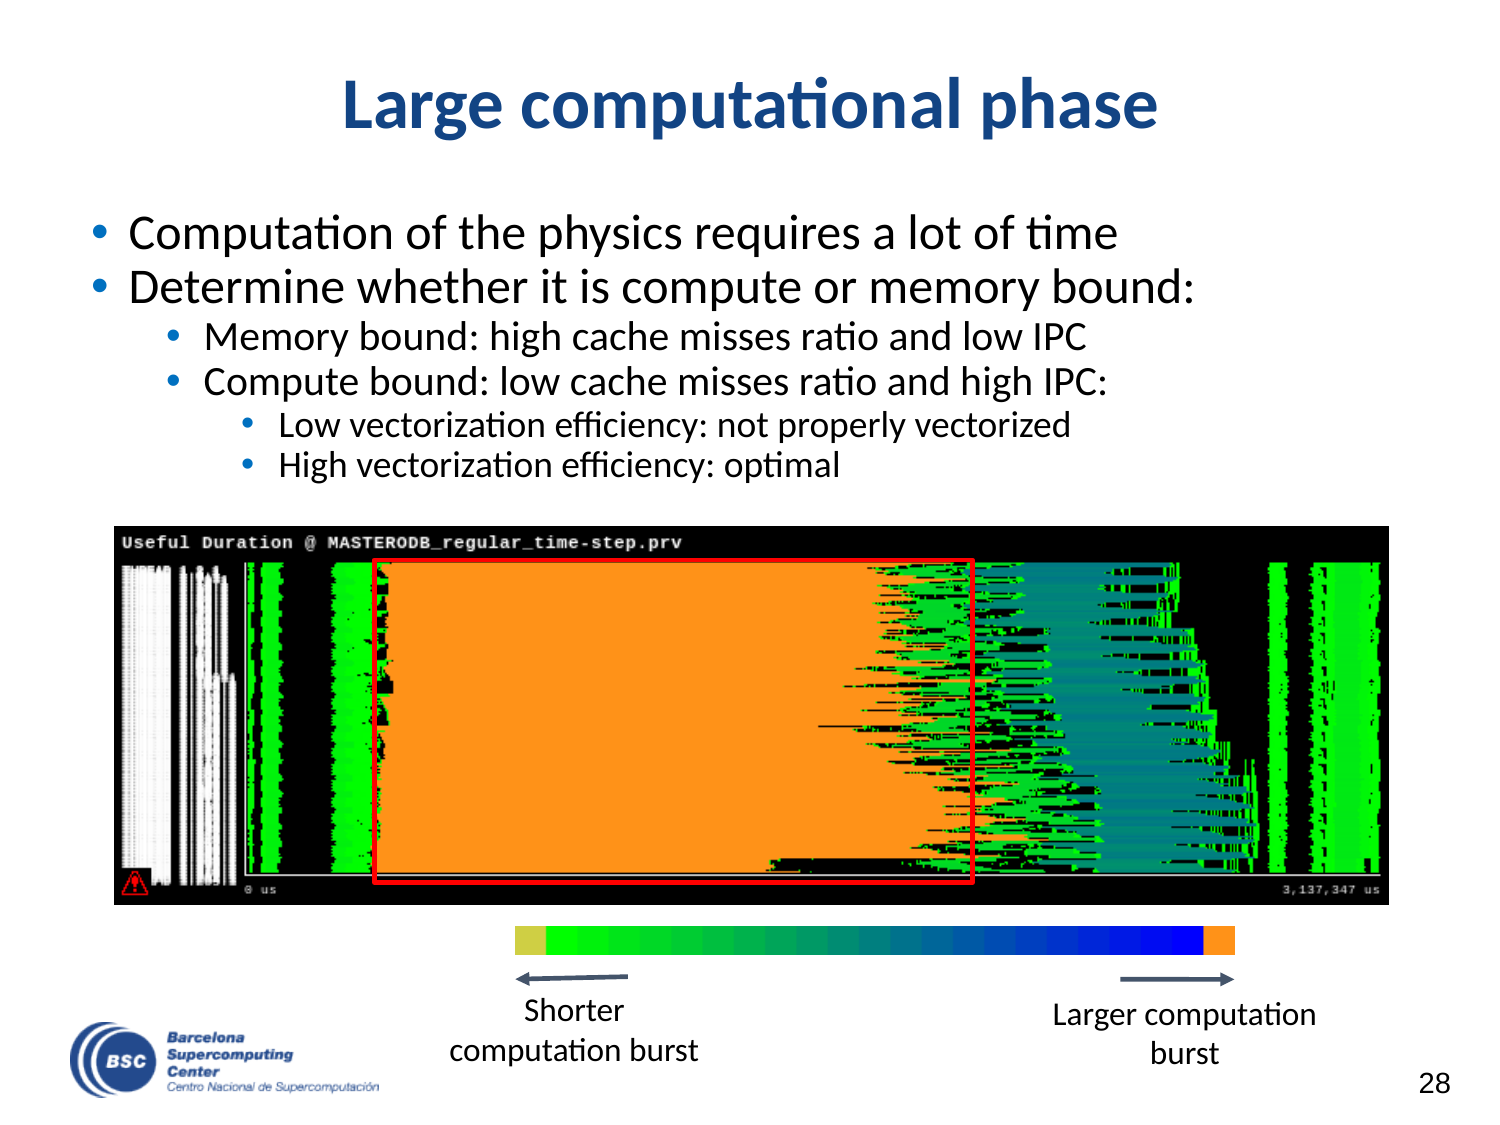

# Large computational phase
Computation of the physics requires a lot of time
Determine whether it is compute or memory bound:
Memory bound: high cache misses ratio and low IPC
Compute bound: low cache misses ratio and high IPC:
Low vectorization efficiency: not properly vectorized
High vectorization efficiency: optimal
Shorter computation burst
Larger computation burst